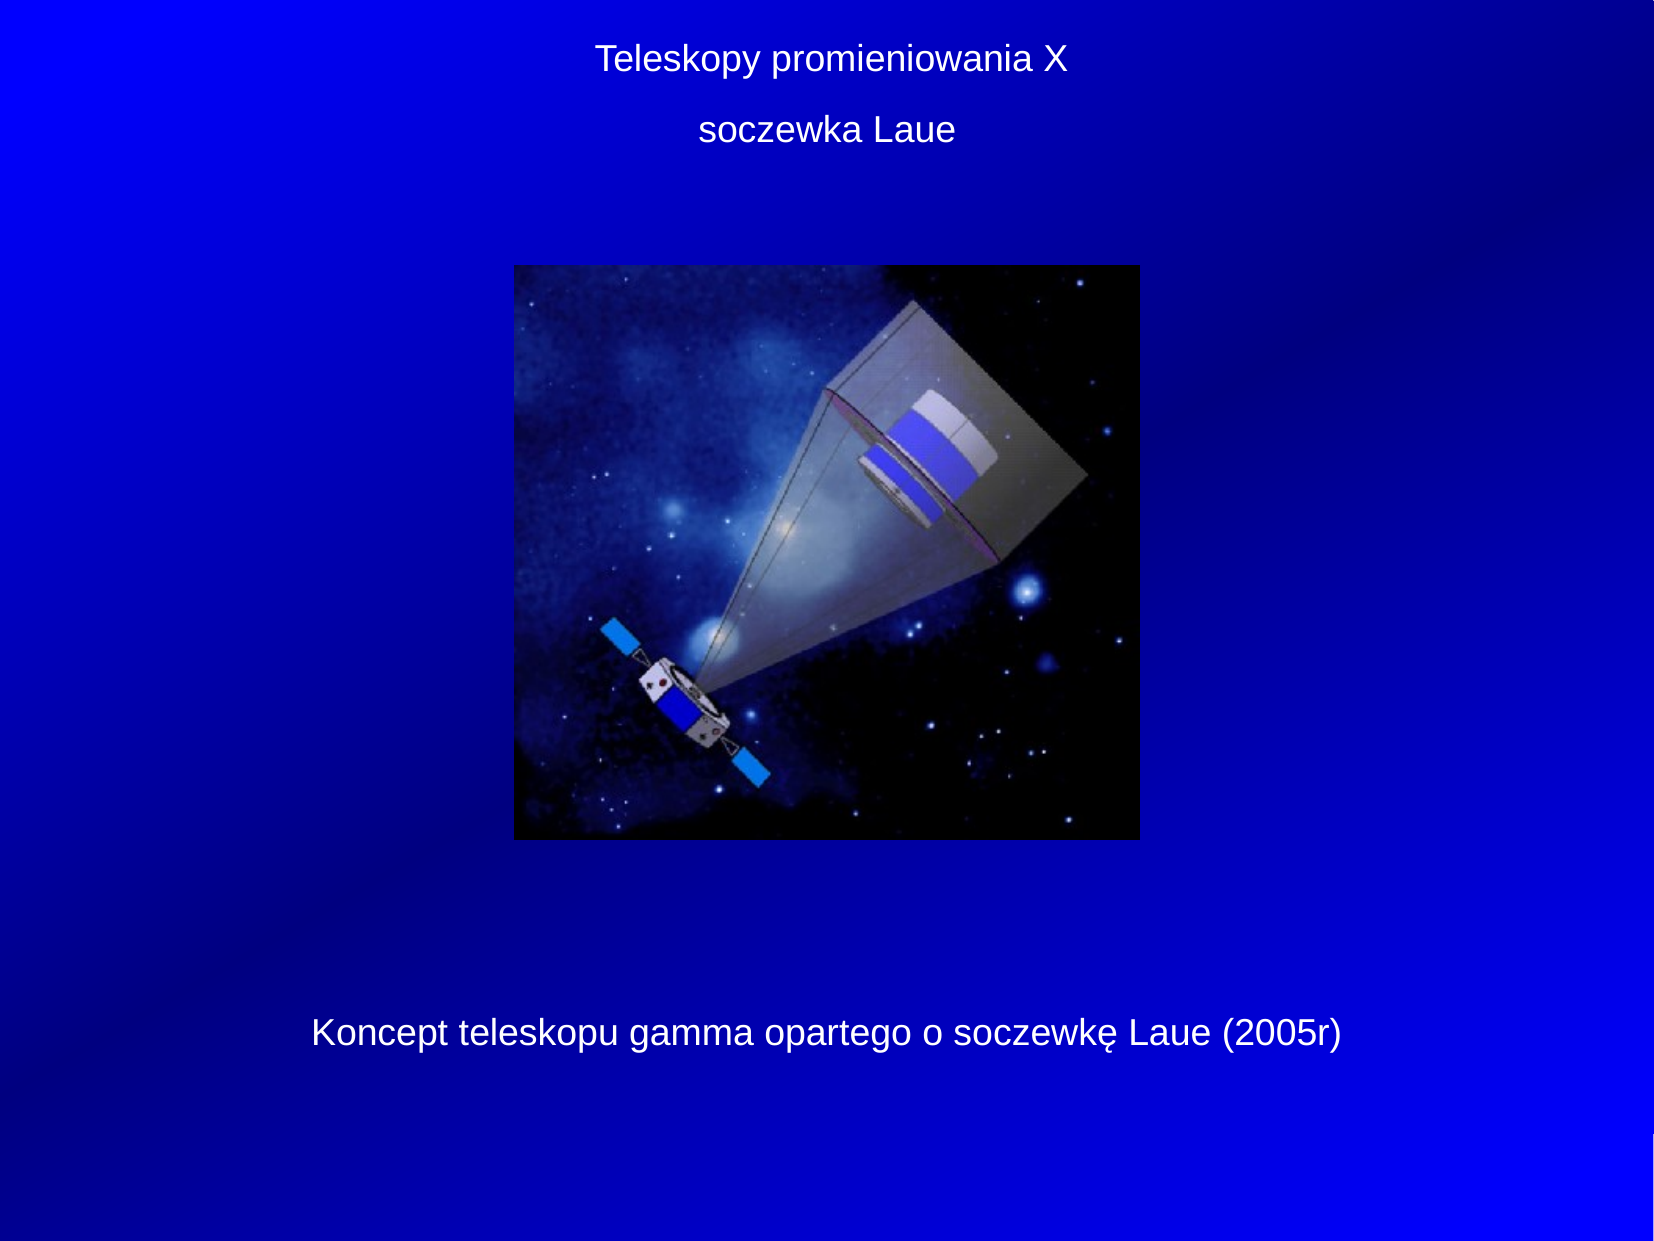

Teleskopy promieniowania X
soczewka Laue
Koncept teleskopu gamma opartego o soczewkę Laue (2005r)